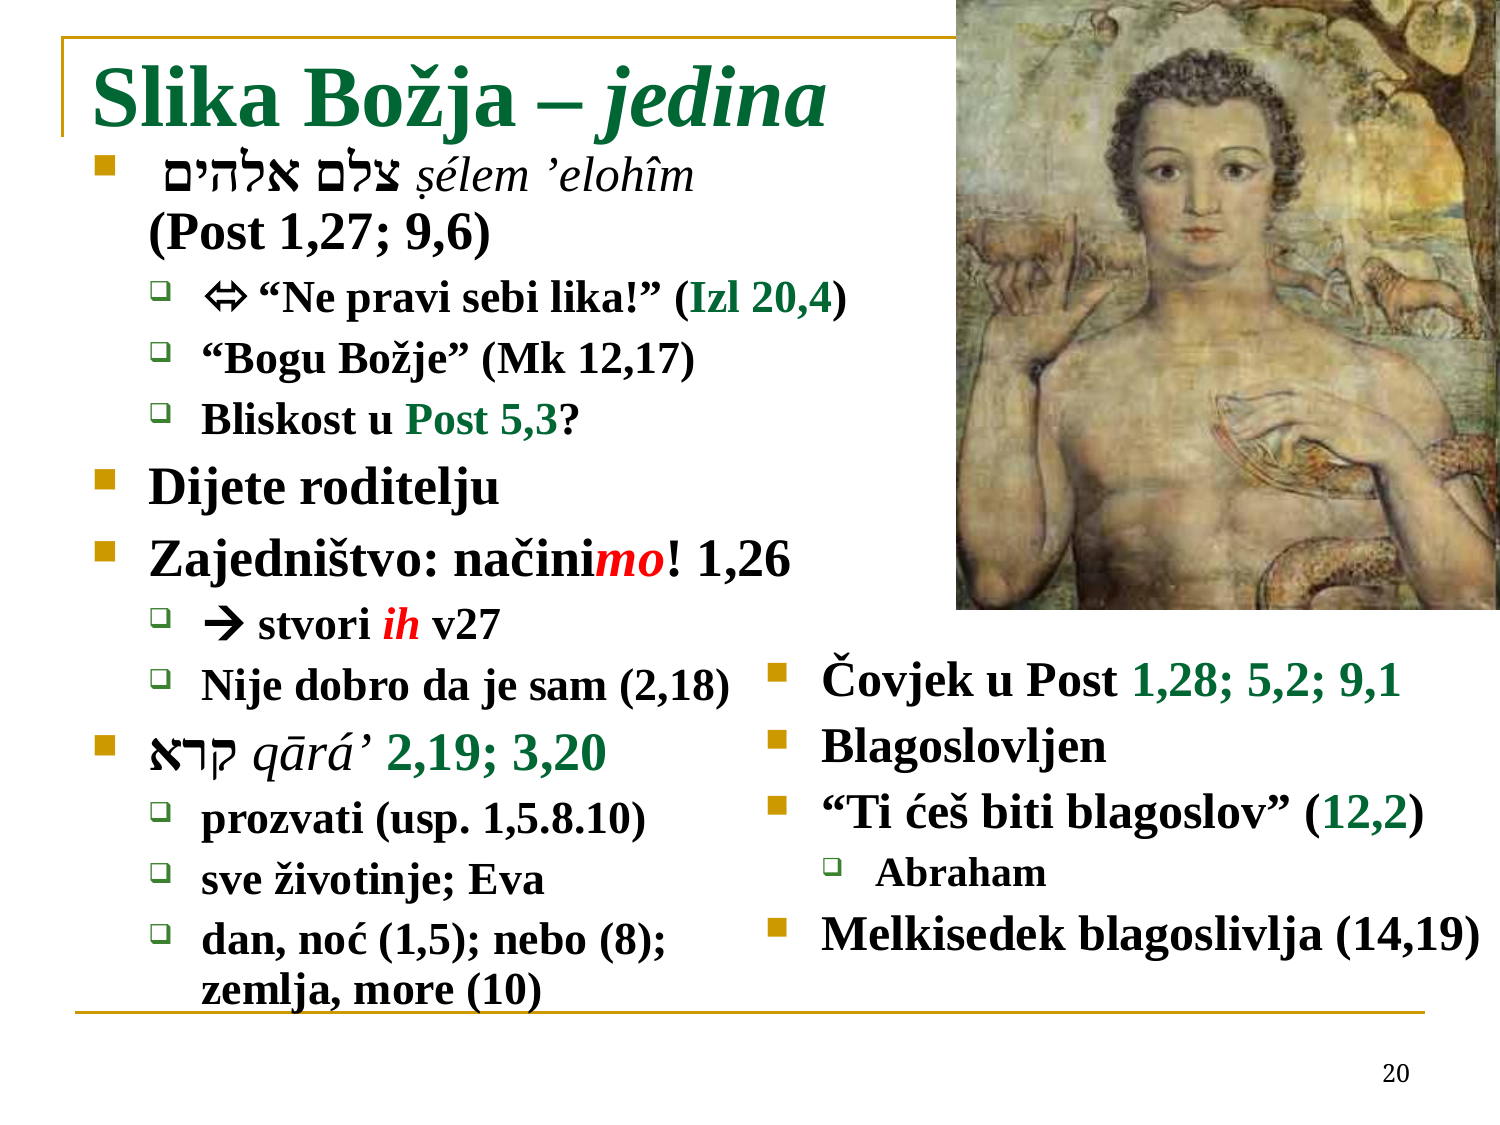

# Slika Božja – jedina
 צלם אלהים ṣélem ’elohîm
(Post 1,27; 9,6)
 “Ne pravi sebi lika!” (Izl 20,4)
“Bogu Božje” (Mk 12,17)
Bliskost u Post 5,3?
Dijete roditelju
Zajedništvo: načinimo! 1,26
 stvori ih v27
Nije dobro da je sam (2,18)
קרא qārá’ 2,19; 3,20
prozvati (usp. 1,5.8.10)
sve životinje; Eva
dan, noć (1,5); nebo (8);
zemlja, more (10)
Čovjek u Post 1,28; 5,2; 9,1
Blagoslovljen
“Ti ćeš biti blagoslov” (12,2)
Abraham
Melkisedek blagoslivlja (14,19)